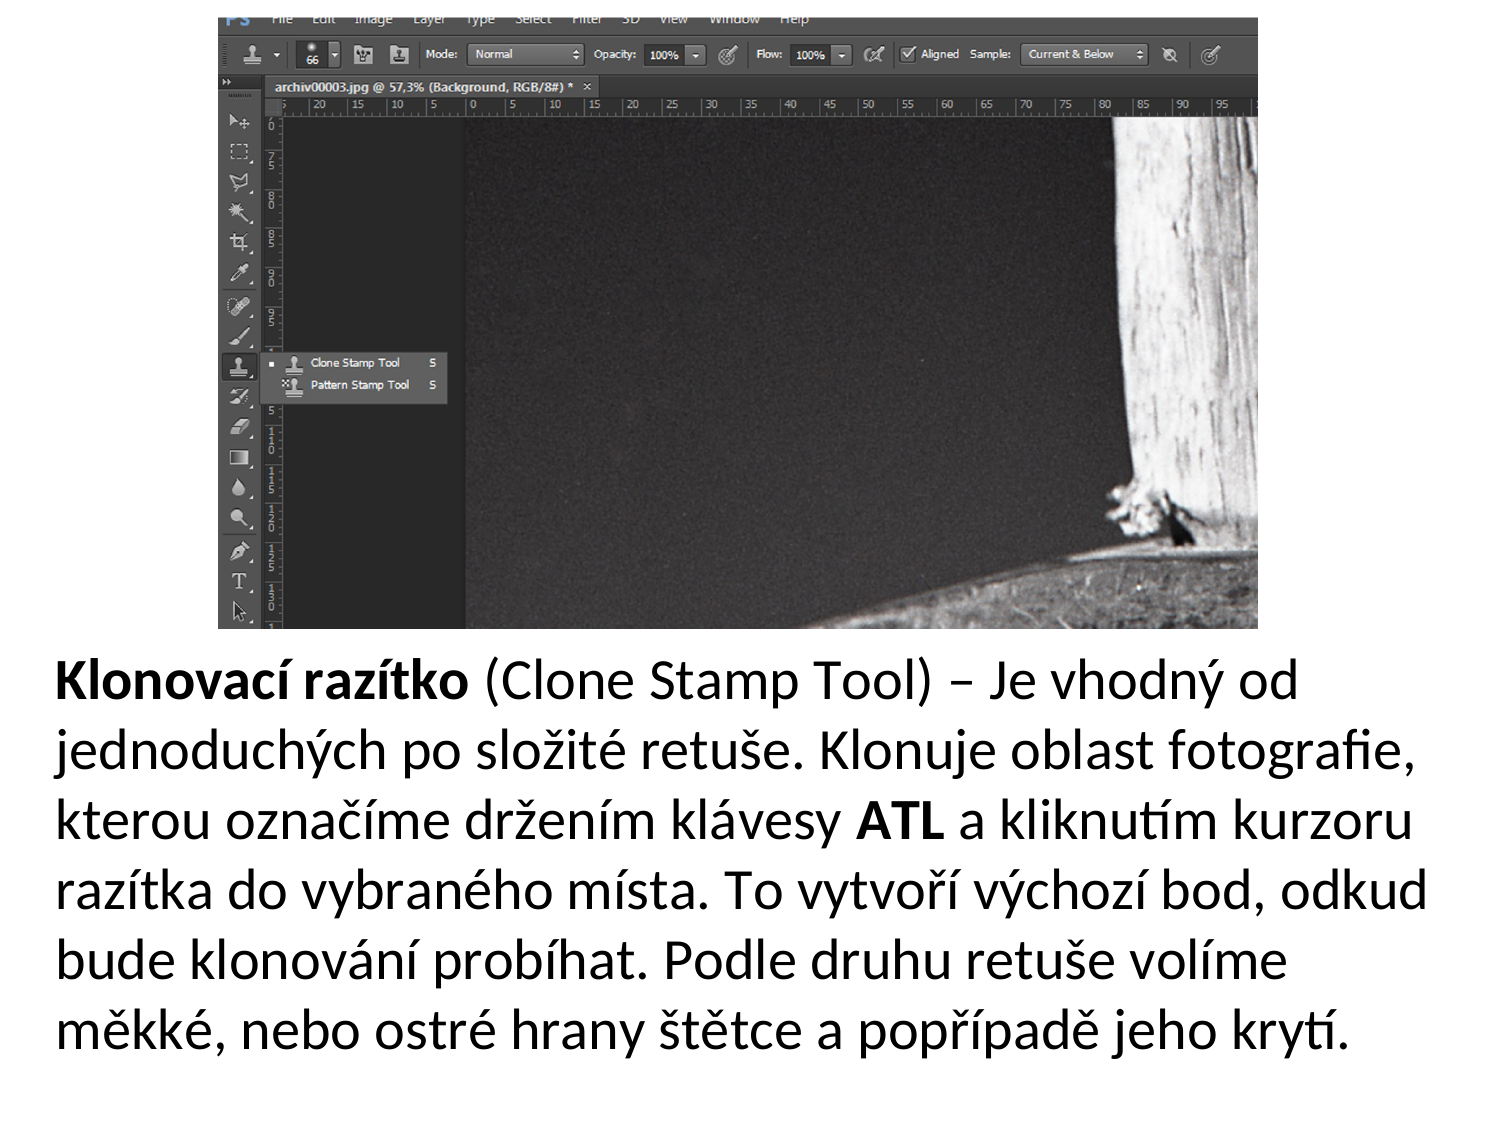

Klonovací razítko (Clone Stamp Tool) – Je vhodný od jednoduchých po složité retuše. Klonuje oblast fotografie, kterou označíme držením klávesy ATL a kliknutím kurzoru razítka do vybraného místa. To vytvoří výchozí bod, odkud bude klonování probíhat. Podle druhu retuše volíme měkké, nebo ostré hrany štětce a popřípadě jeho krytí.